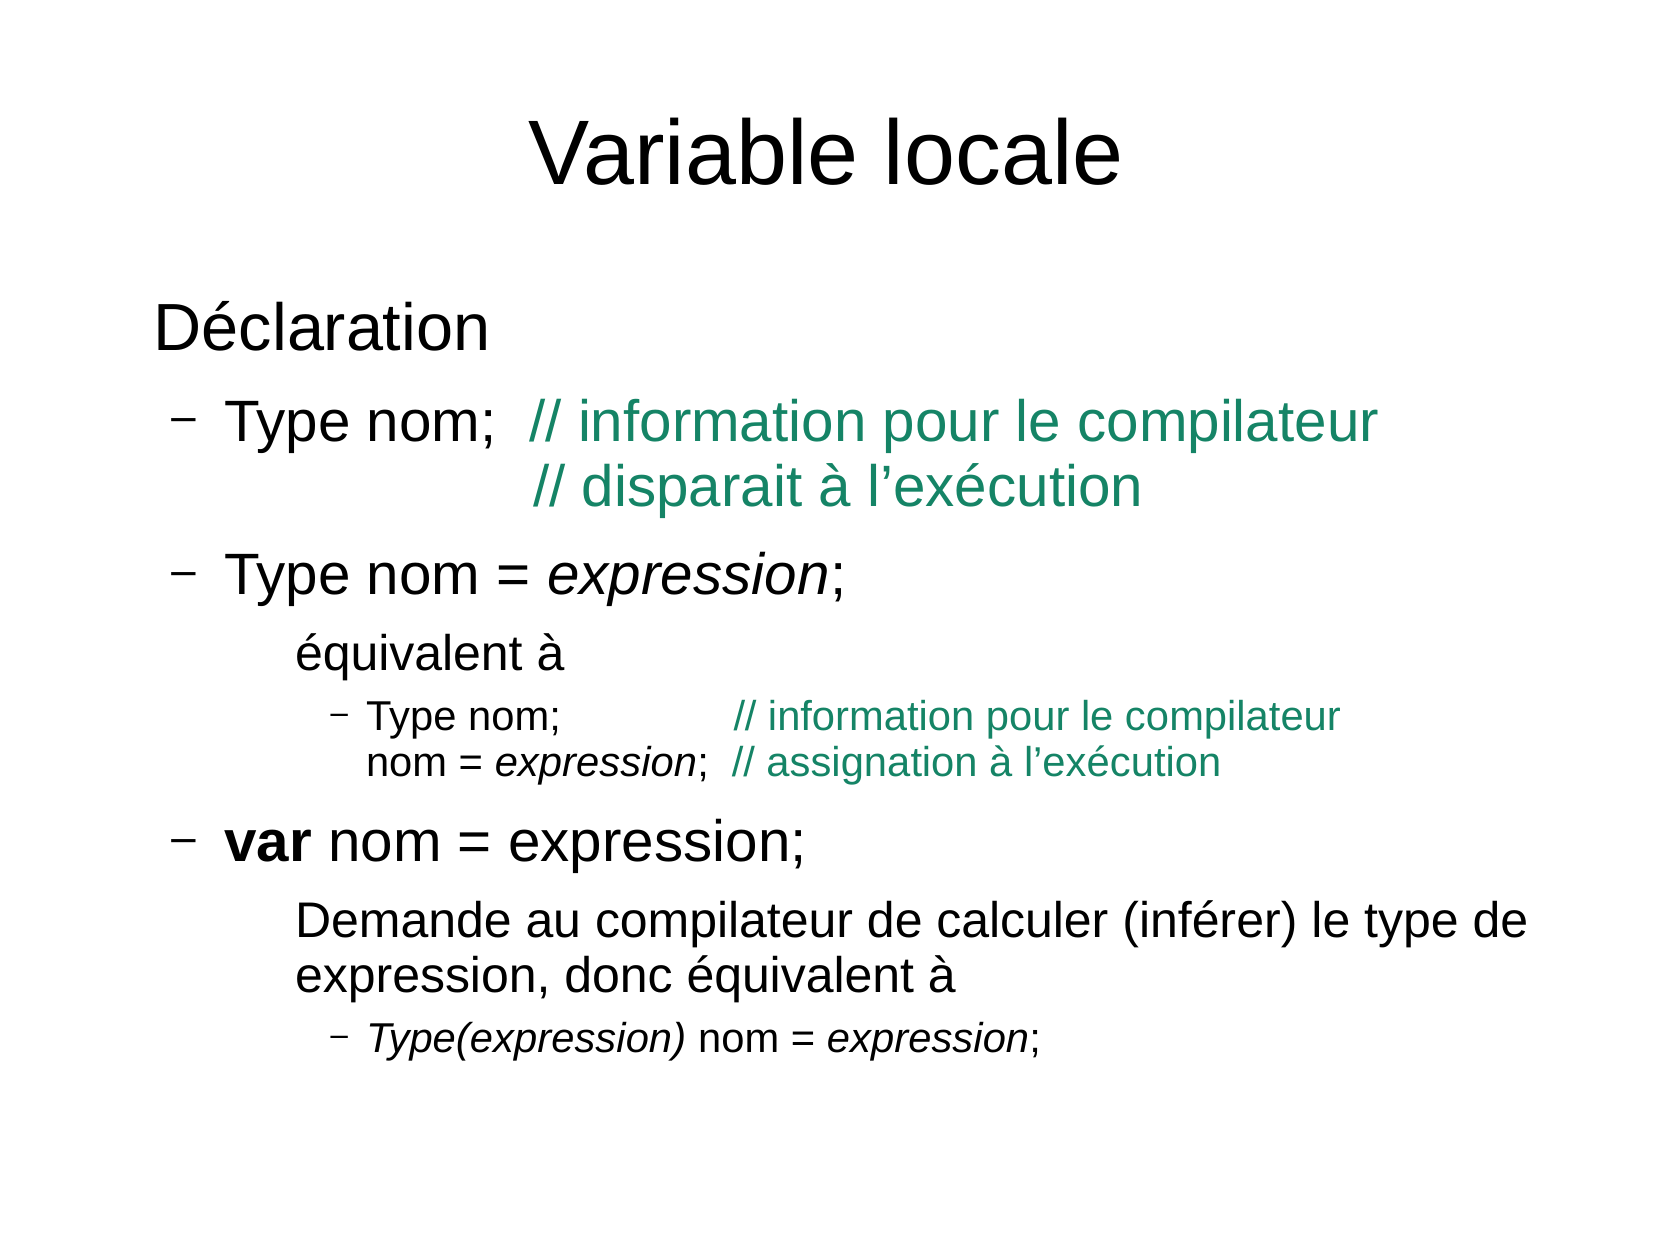

# Variable locale
Déclaration
Type nom; // information pour le compilateur
 // disparait à l’exécution
Type nom = expression;
équivalent à
Type nom; // information pour le compilateur
nom = expression; // assignation à l’exécution
var nom = expression;
Demande au compilateur de calculer (inférer) le type de expression, donc équivalent à
Type(expression) nom = expression;